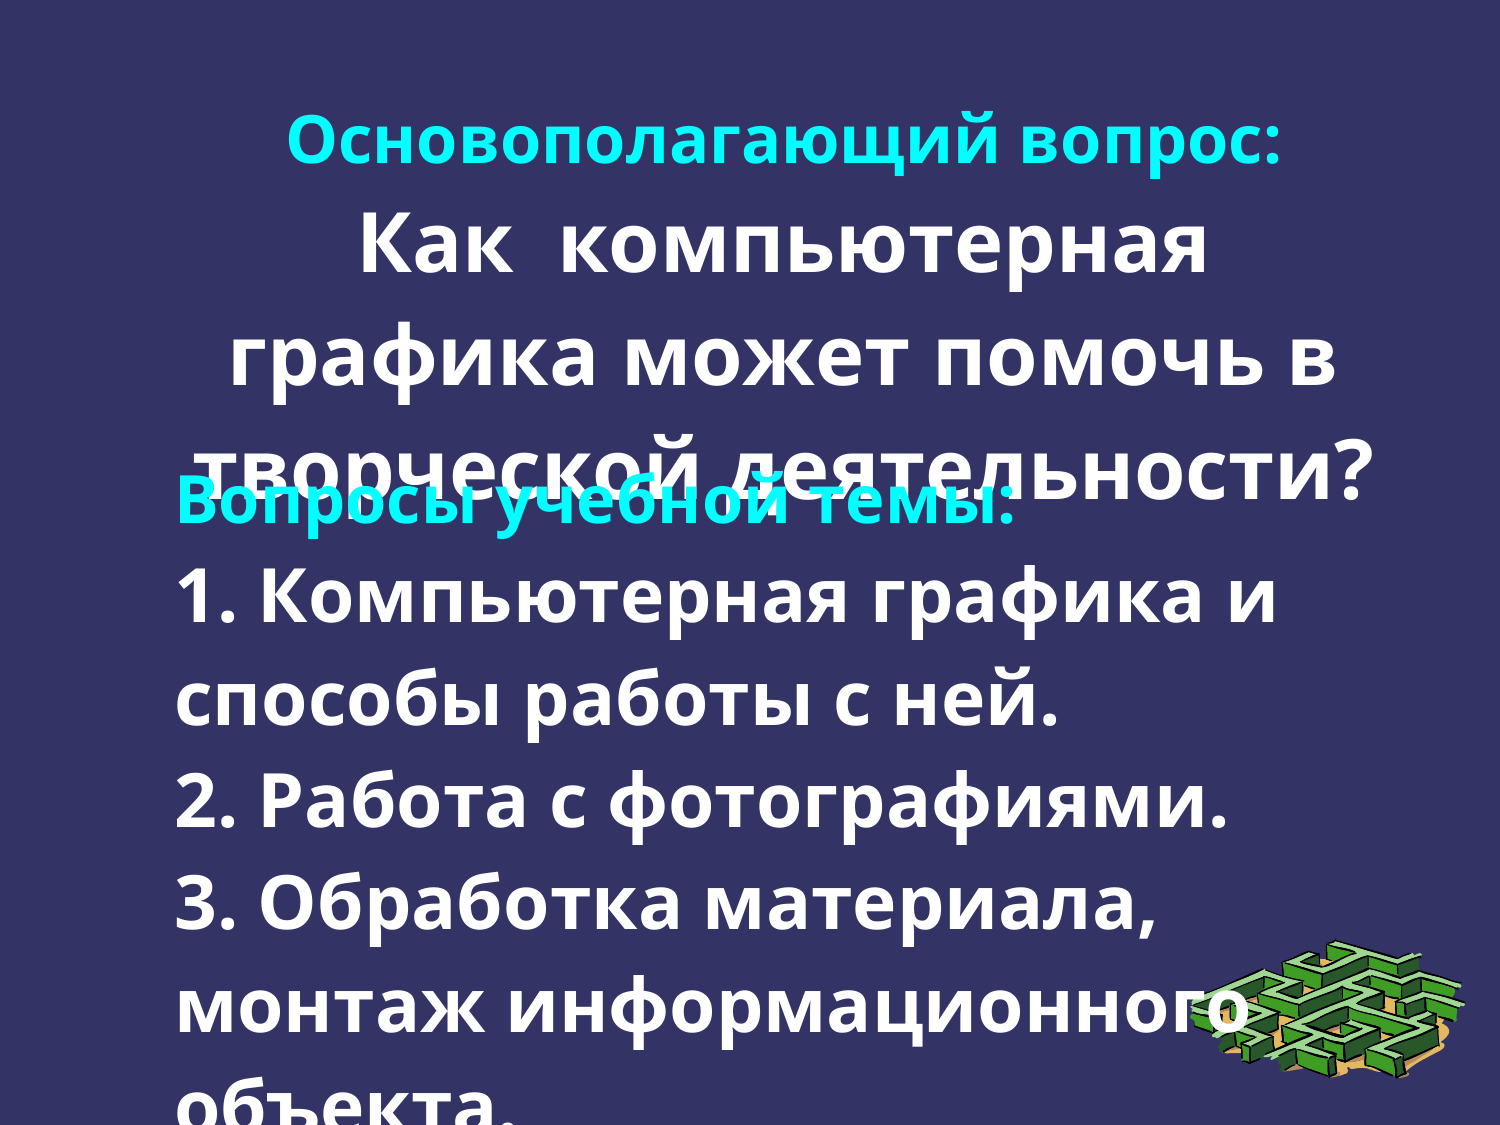

Основополагающий вопрос:
Как компьютерная графика может помочь в творческой деятельности?
Вопросы учебной темы:
1. Компьютерная графика и способы работы с ней.
2. Работа с фотографиями.
3. Обработка материала, монтаж информационного объекта.